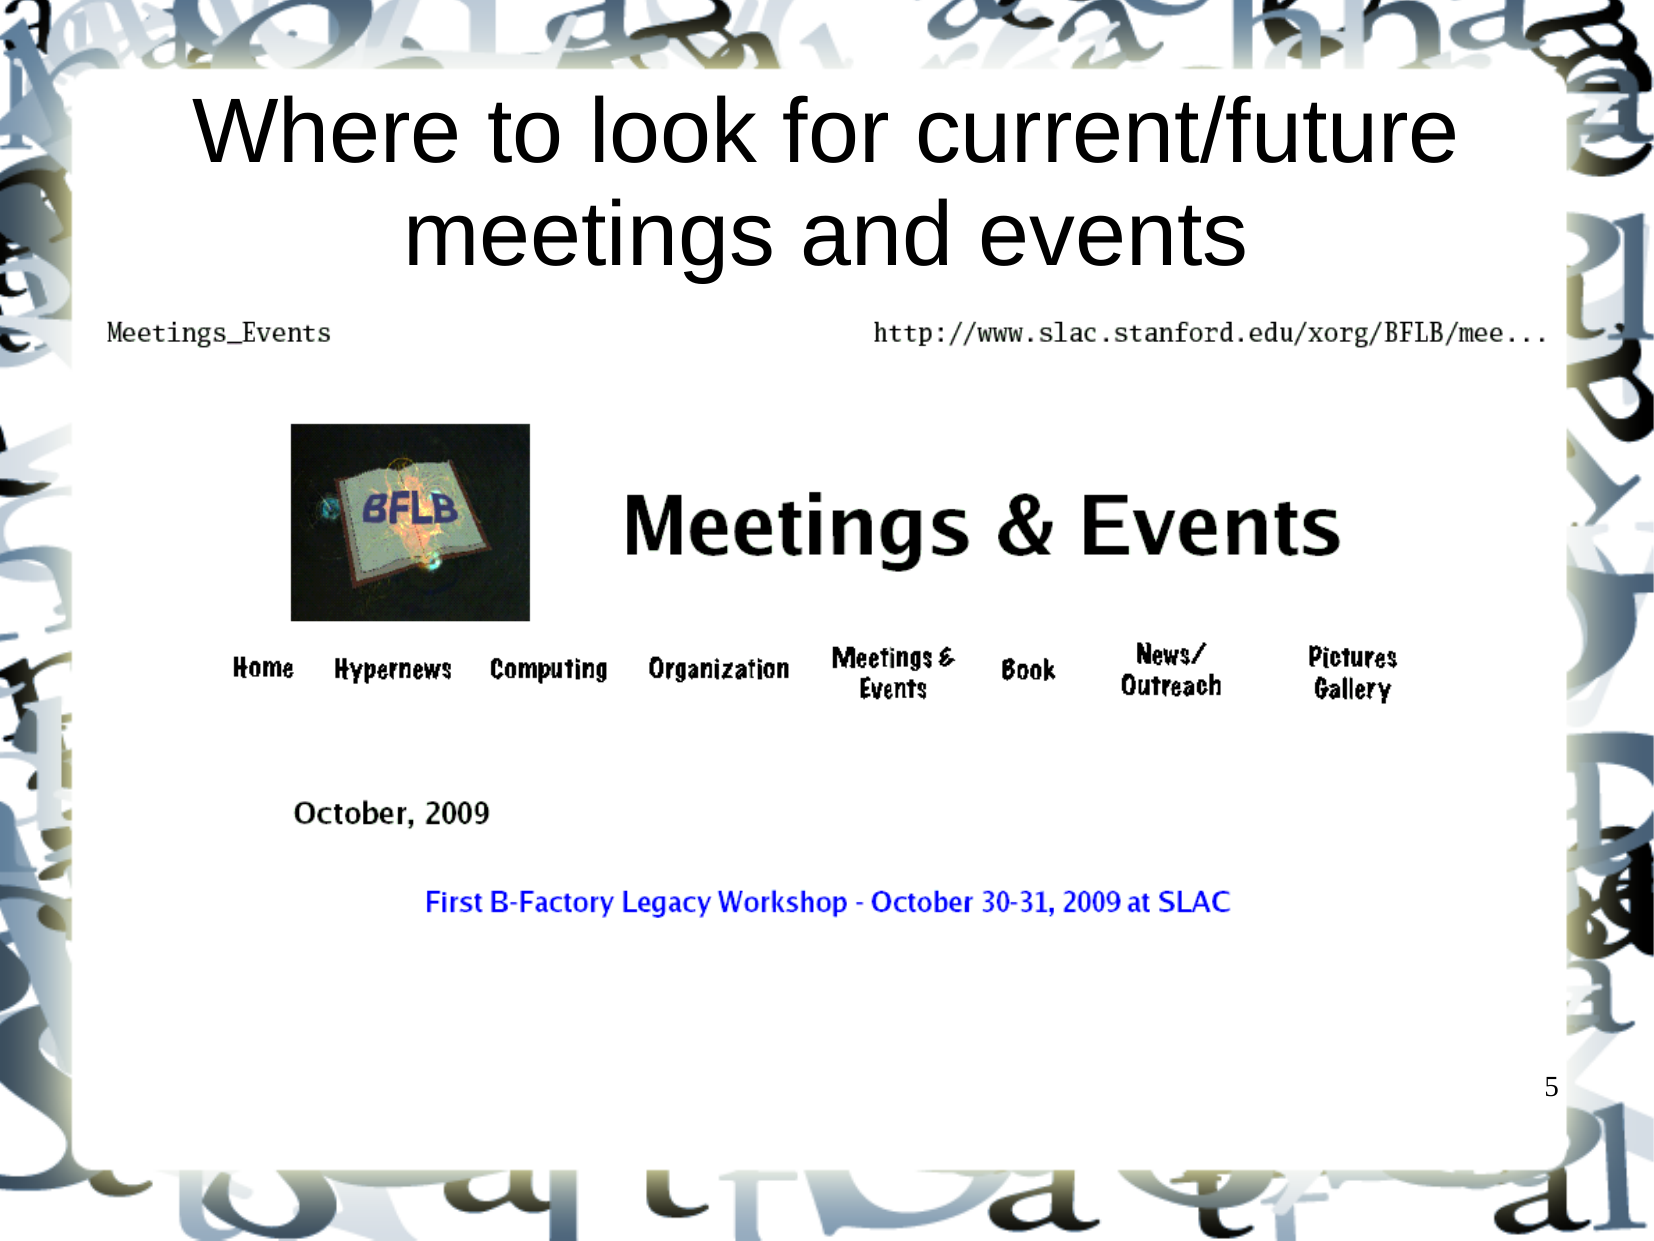

# Where to look for current/future meetings and events
5